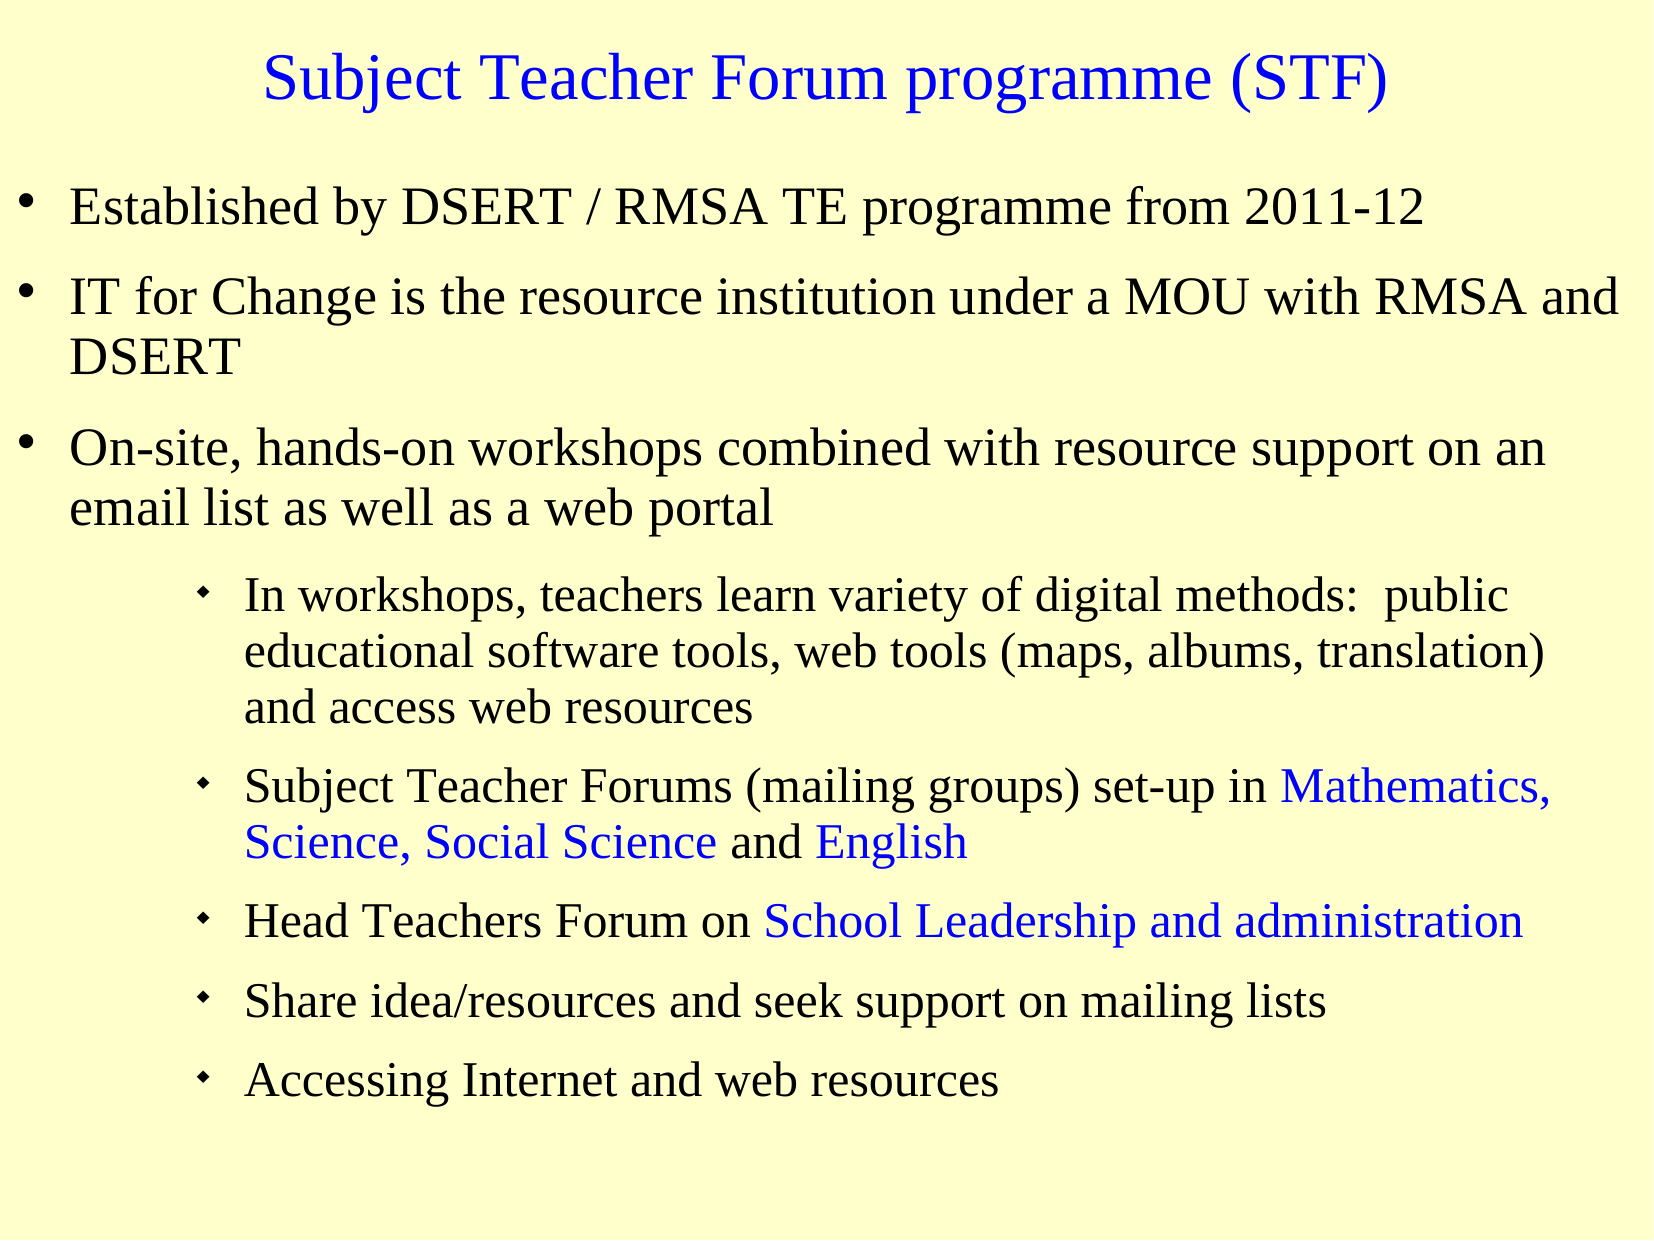

# Subject Teacher Forum programme (STF)
Established by DSERT / RMSA TE programme from 2011-12
IT for Change is the resource institution under a MOU with RMSA and DSERT
On-site, hands-on workshops combined with resource support on an email list as well as a web portal
In workshops, teachers learn variety of digital methods: public educational software tools, web tools (maps, albums, translation) and access web resources
Subject Teacher Forums (mailing groups) set-up in Mathematics, Science, Social Science and English
Head Teachers Forum on School Leadership and administration
Share idea/resources and seek support on mailing lists
Accessing Internet and web resources